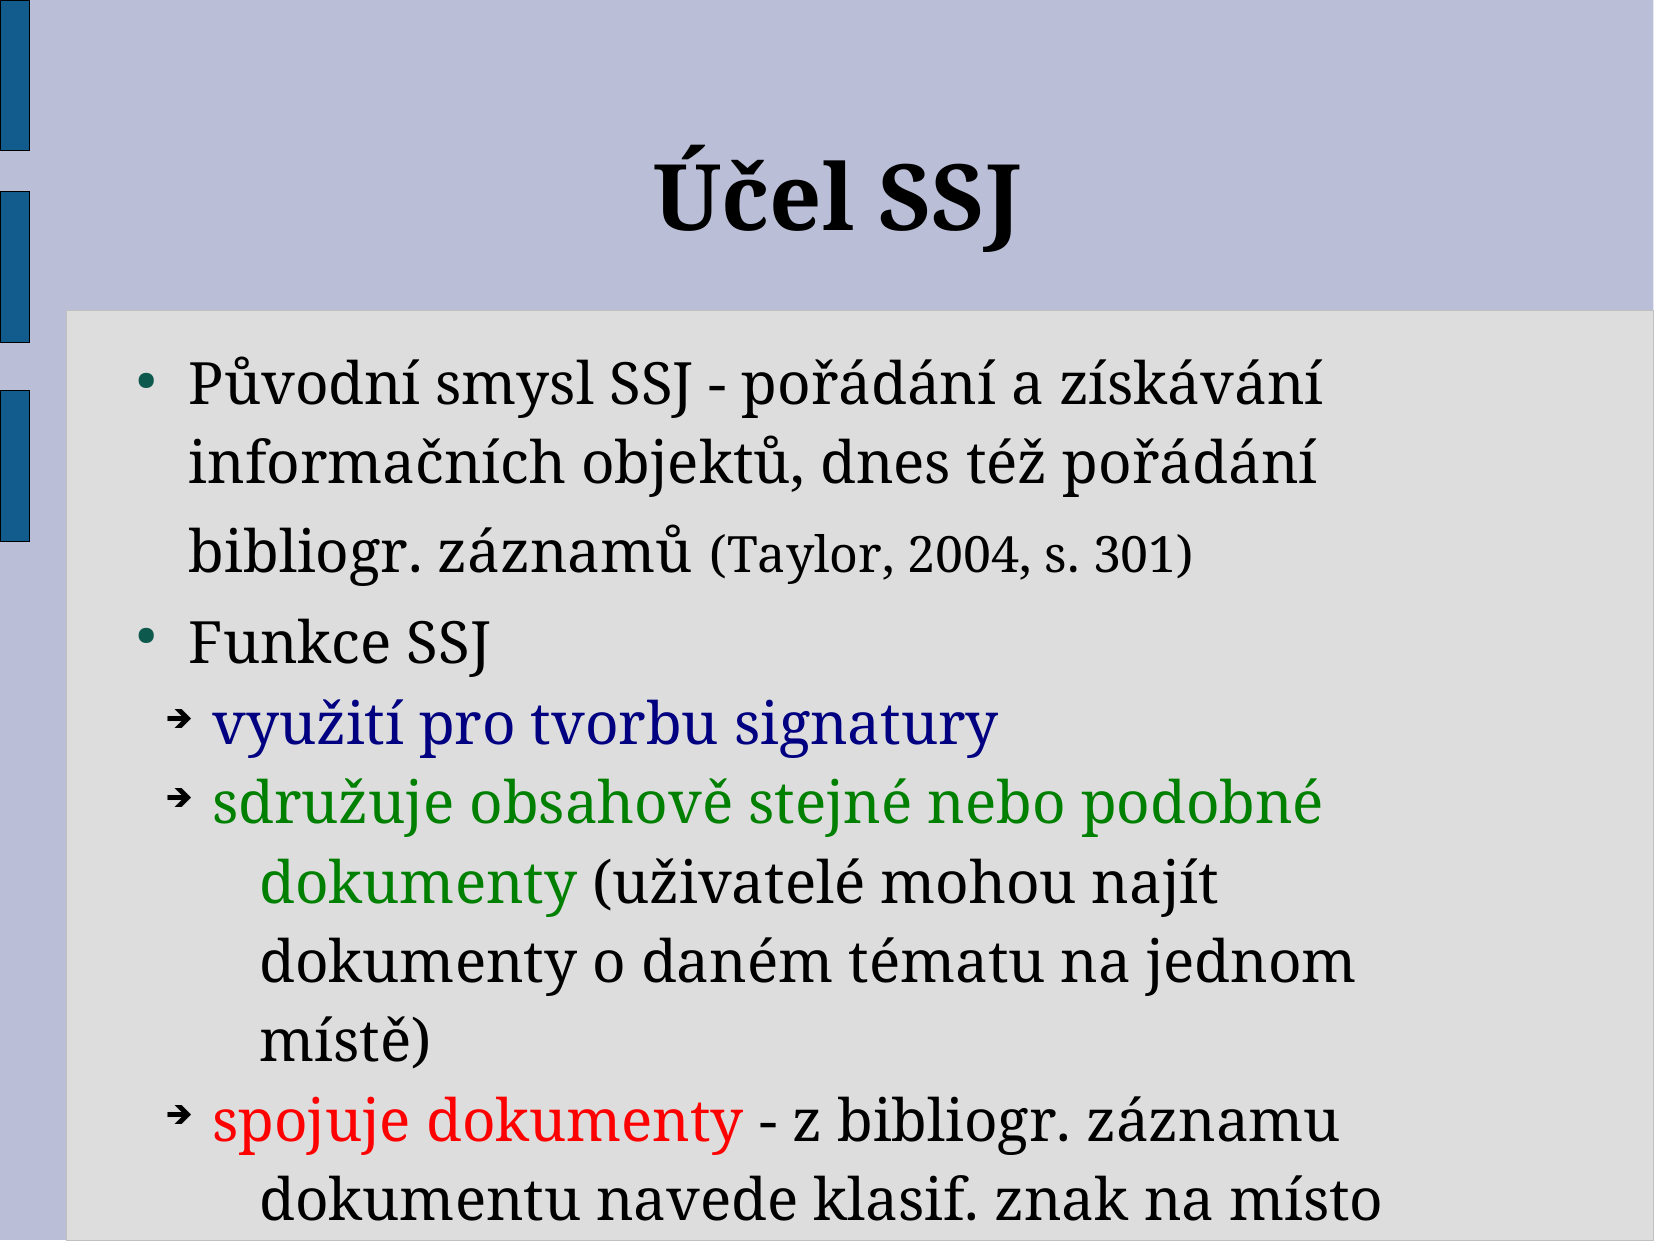

# Účel SSJ
Původní smysl SSJ - pořádání a získávání informačních objektů, dnes též pořádání bibliogr. záznamů (Taylor, 2004, s. 301)
Funkce SSJ
využití pro tvorbu signatury
sdružuje obsahově stejné nebo podobné dokumenty (uživatelé mohou najít dokumenty o daném tématu na jednom místě)
spojuje dokumenty - z bibliogr. záznamu dokumentu navede klasif. znak na místo uložení dokumentu, pokud je využit pro vytvoření sign.
prohlížení - fyzické prohlížení fondu, prohlížení v online prostředí (Chowdhury, 2007, s. 72)